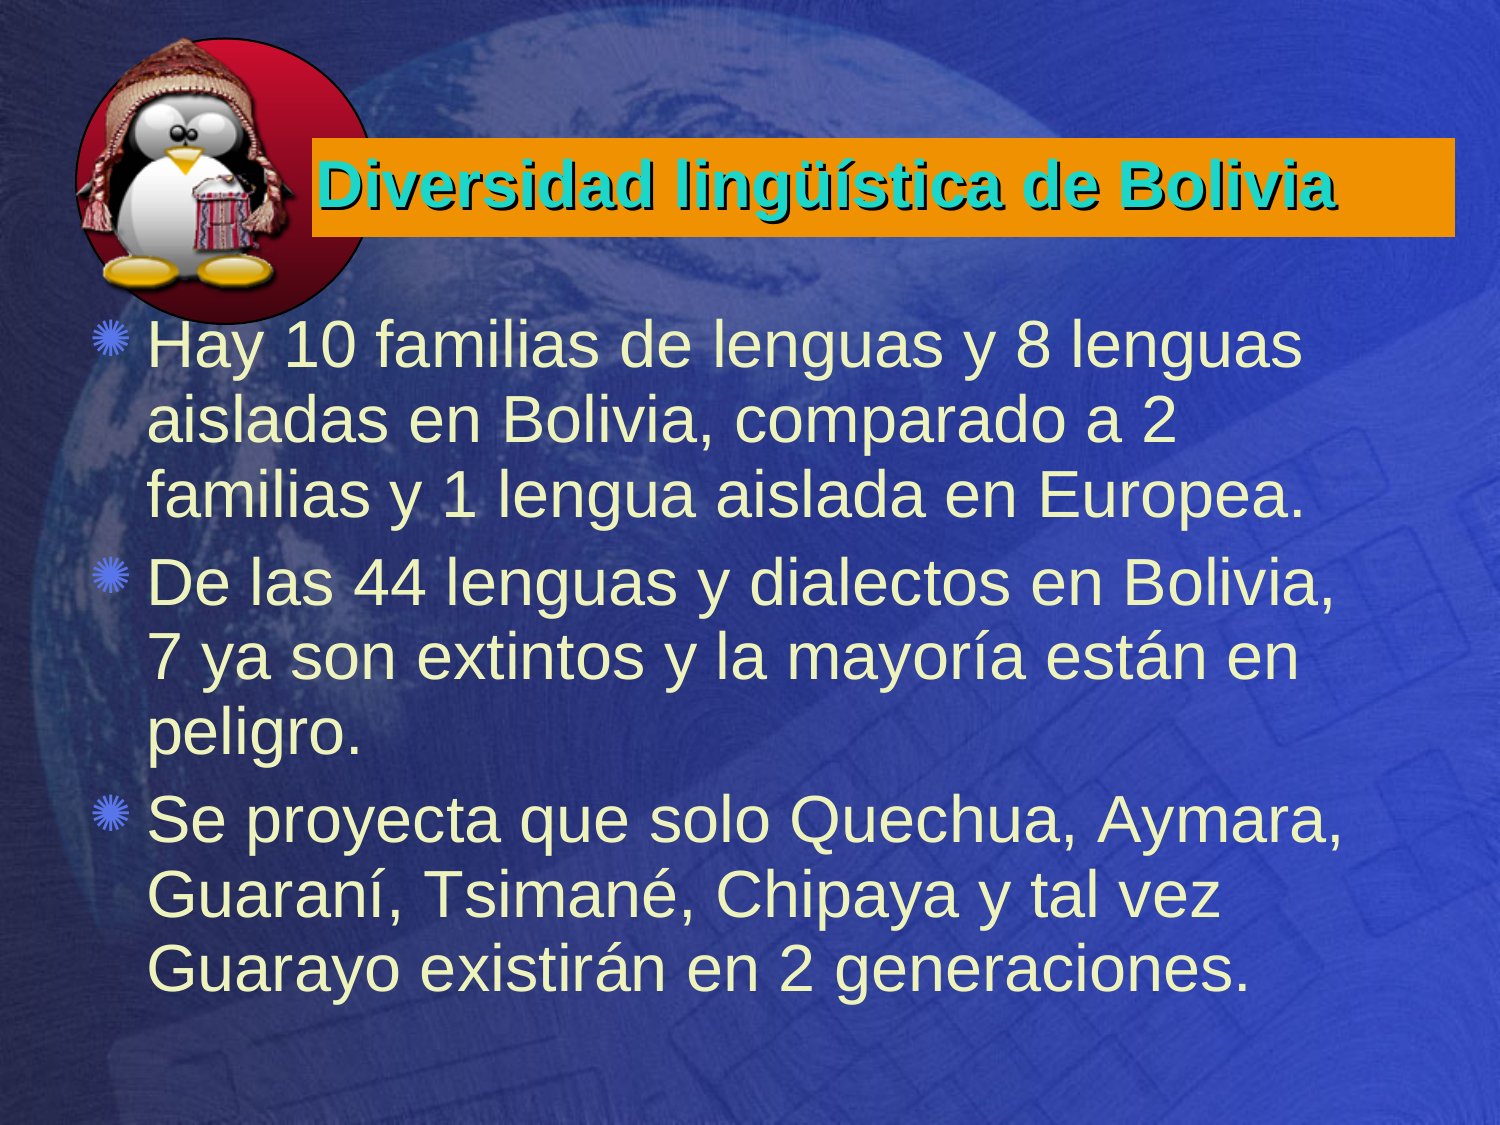

# Diversidad lingüística de Bolivia
Hay 10 familias de lenguas y 8 lenguas aisladas en Bolivia, comparado a 2 familias y 1 lengua aislada en Europea.
De las 44 lenguas y dialectos en Bolivia, 7 ya son extintos y la mayoría están en peligro.
Se proyecta que solo Quechua, Aymara, Guaraní, Tsimané, Chipaya y tal vez Guarayo existirán en 2 generaciones.